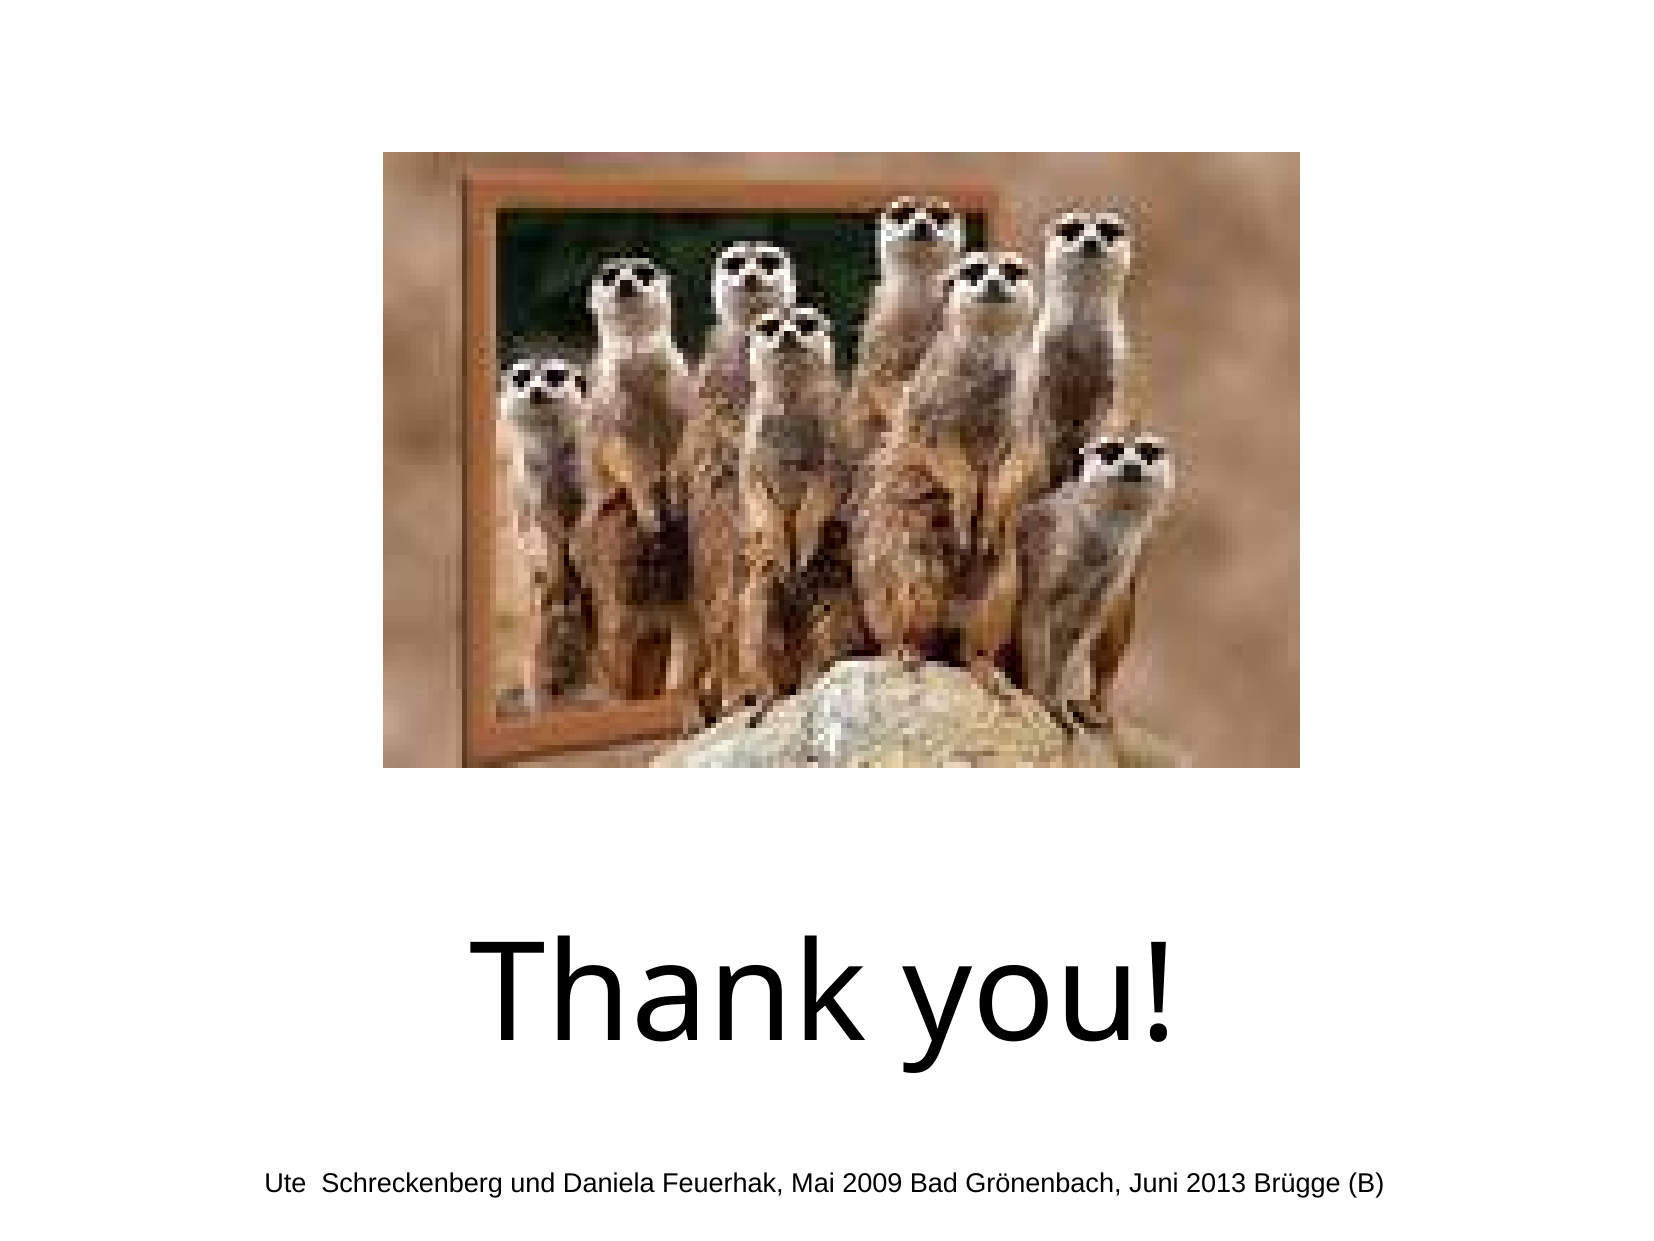

Thank you!
Ute Schreckenberg und Daniela Feuerhak, Mai 2009 Bad Grönenbach, Juni 2013 Brügge (B)